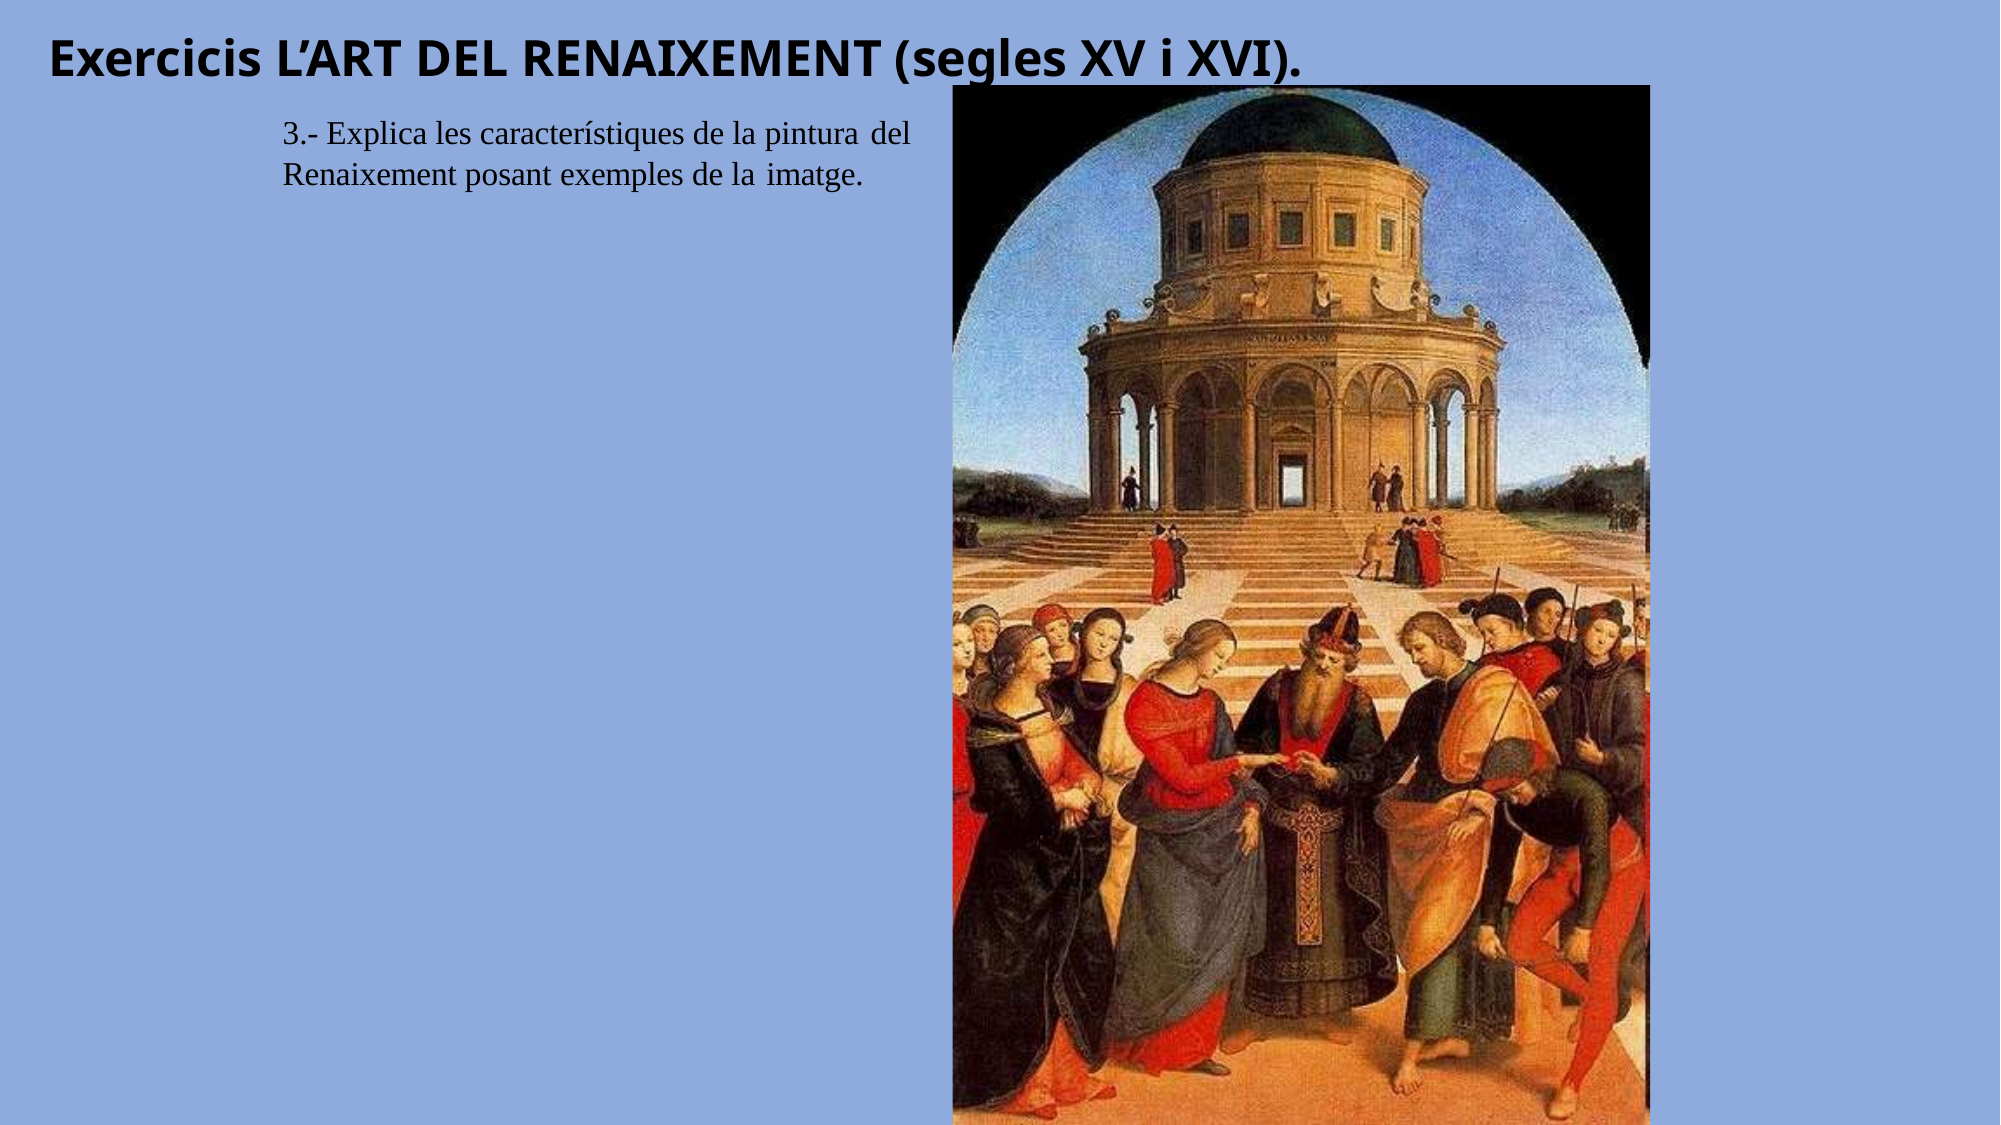

# Exercicis L’ART DEL RENAIXEMENT (segles XV i XVI).
3.- Explica les característiques de la pintura del
Renaixement posant exemples de la imatge.